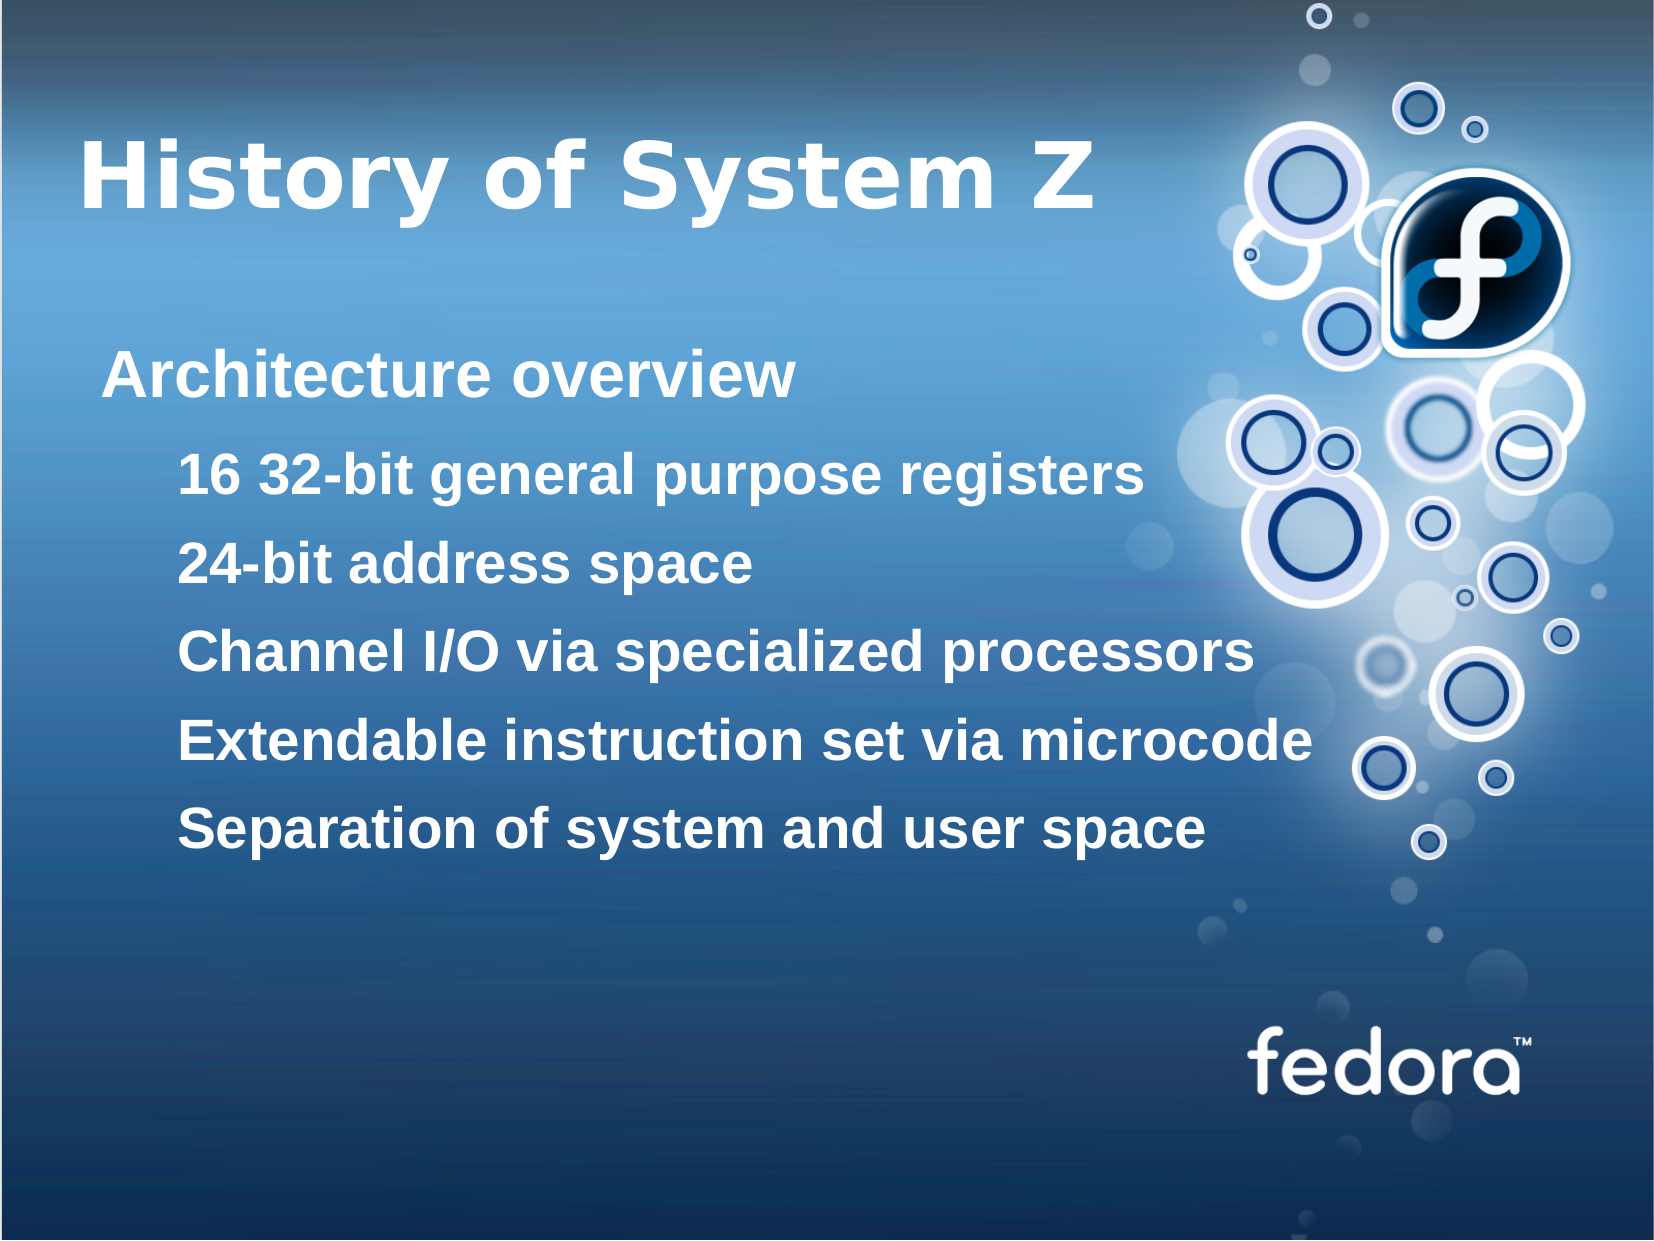

# History of System Z
Architecture overview
16 32-bit general purpose registers
24-bit address space
Channel I/O via specialized processors
Extendable instruction set via microcode
Separation of system and user space